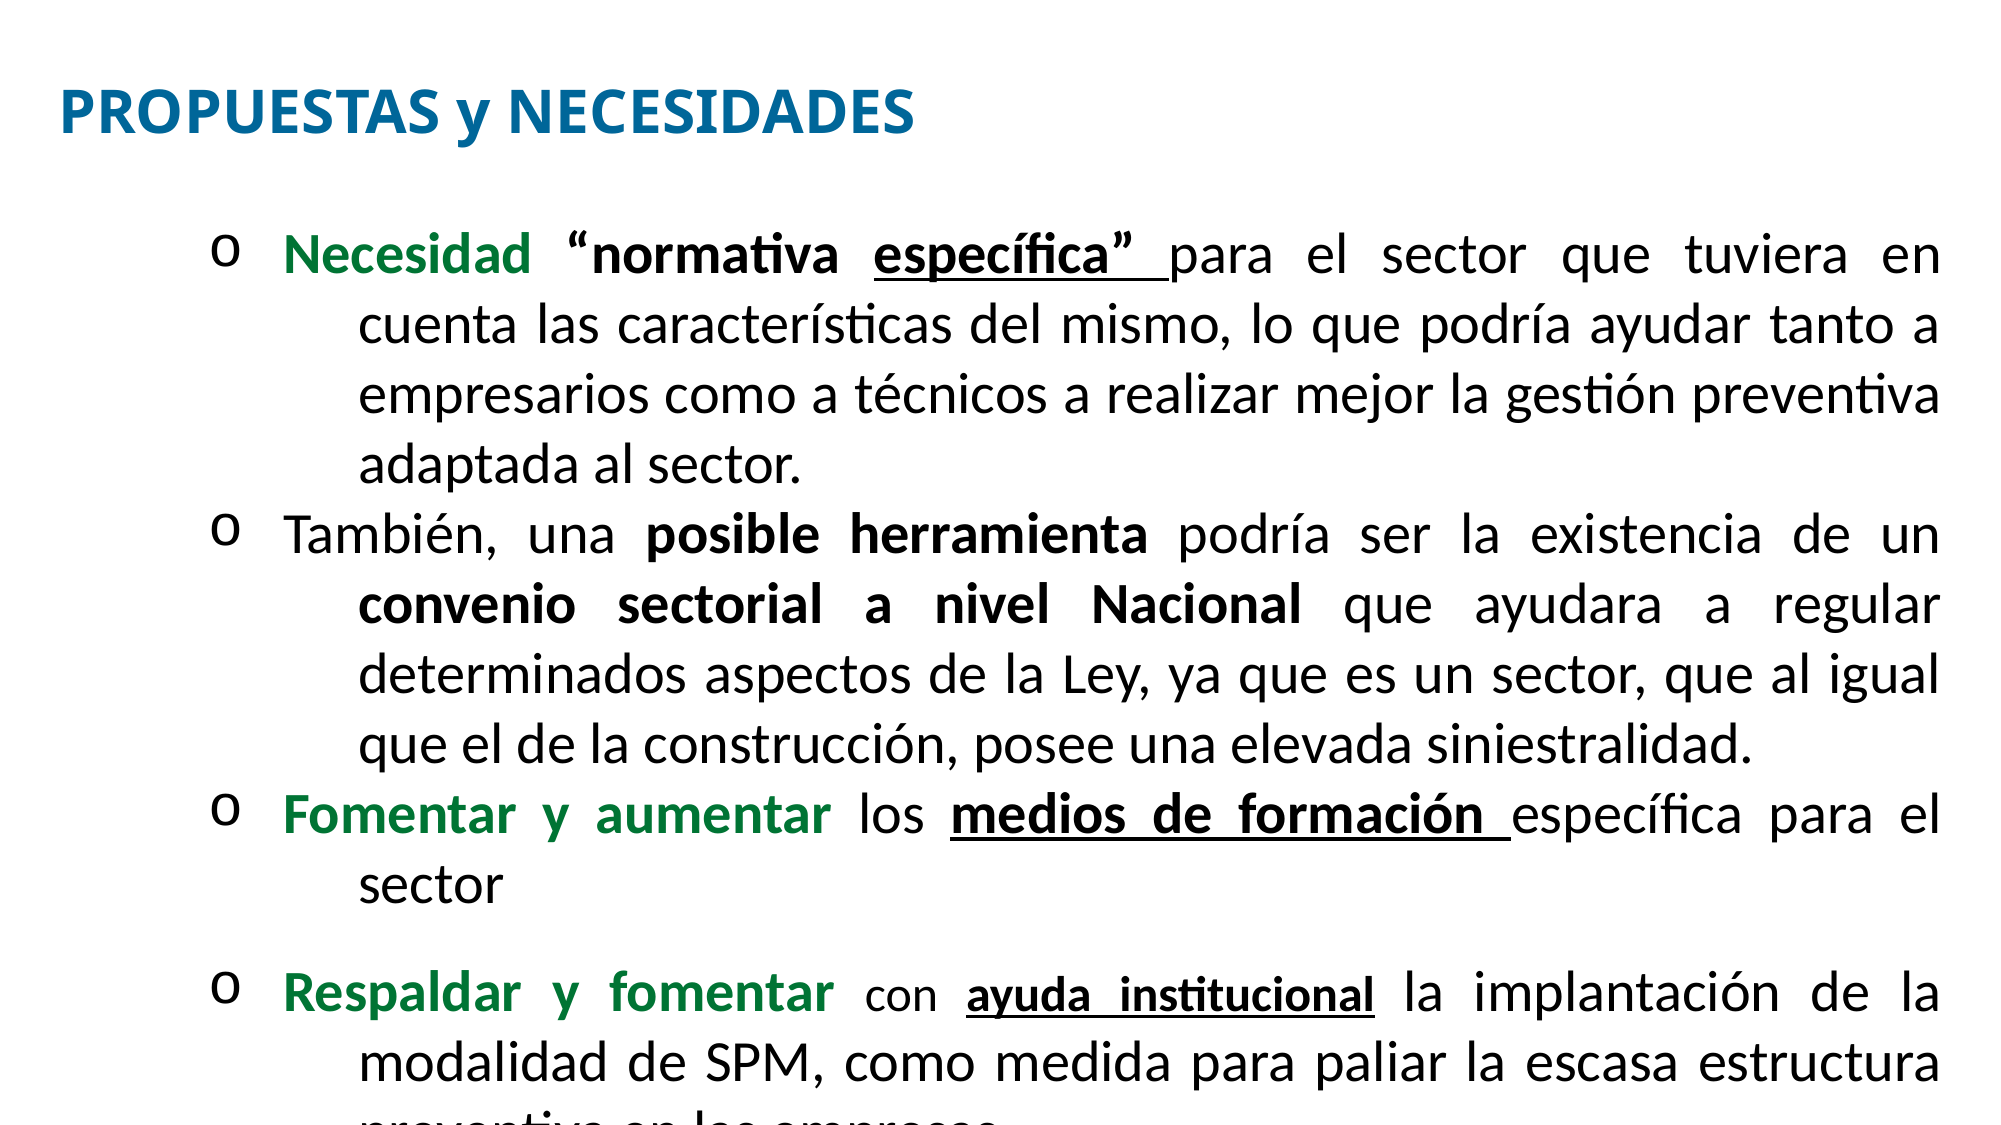

# PROPUESTAS y NECESIDADES
Necesidad “normativa específica” para el sector que tuviera en cuenta las características del mismo, lo que podría ayudar tanto a empresarios como a técnicos a realizar mejor la gestión preventiva adaptada al sector.
También, una posible herramienta podría ser la existencia de un convenio sectorial a nivel Nacional que ayudara a regular determinados aspectos de la Ley, ya que es un sector, que al igual que el de la construcción, posee una elevada siniestralidad.
Fomentar y aumentar los medios de formación específica para el sector
Respaldar y fomentar con ayuda institucional la implantación de la modalidad de SPM, como medida para paliar la escasa estructura preventiva en las empresas